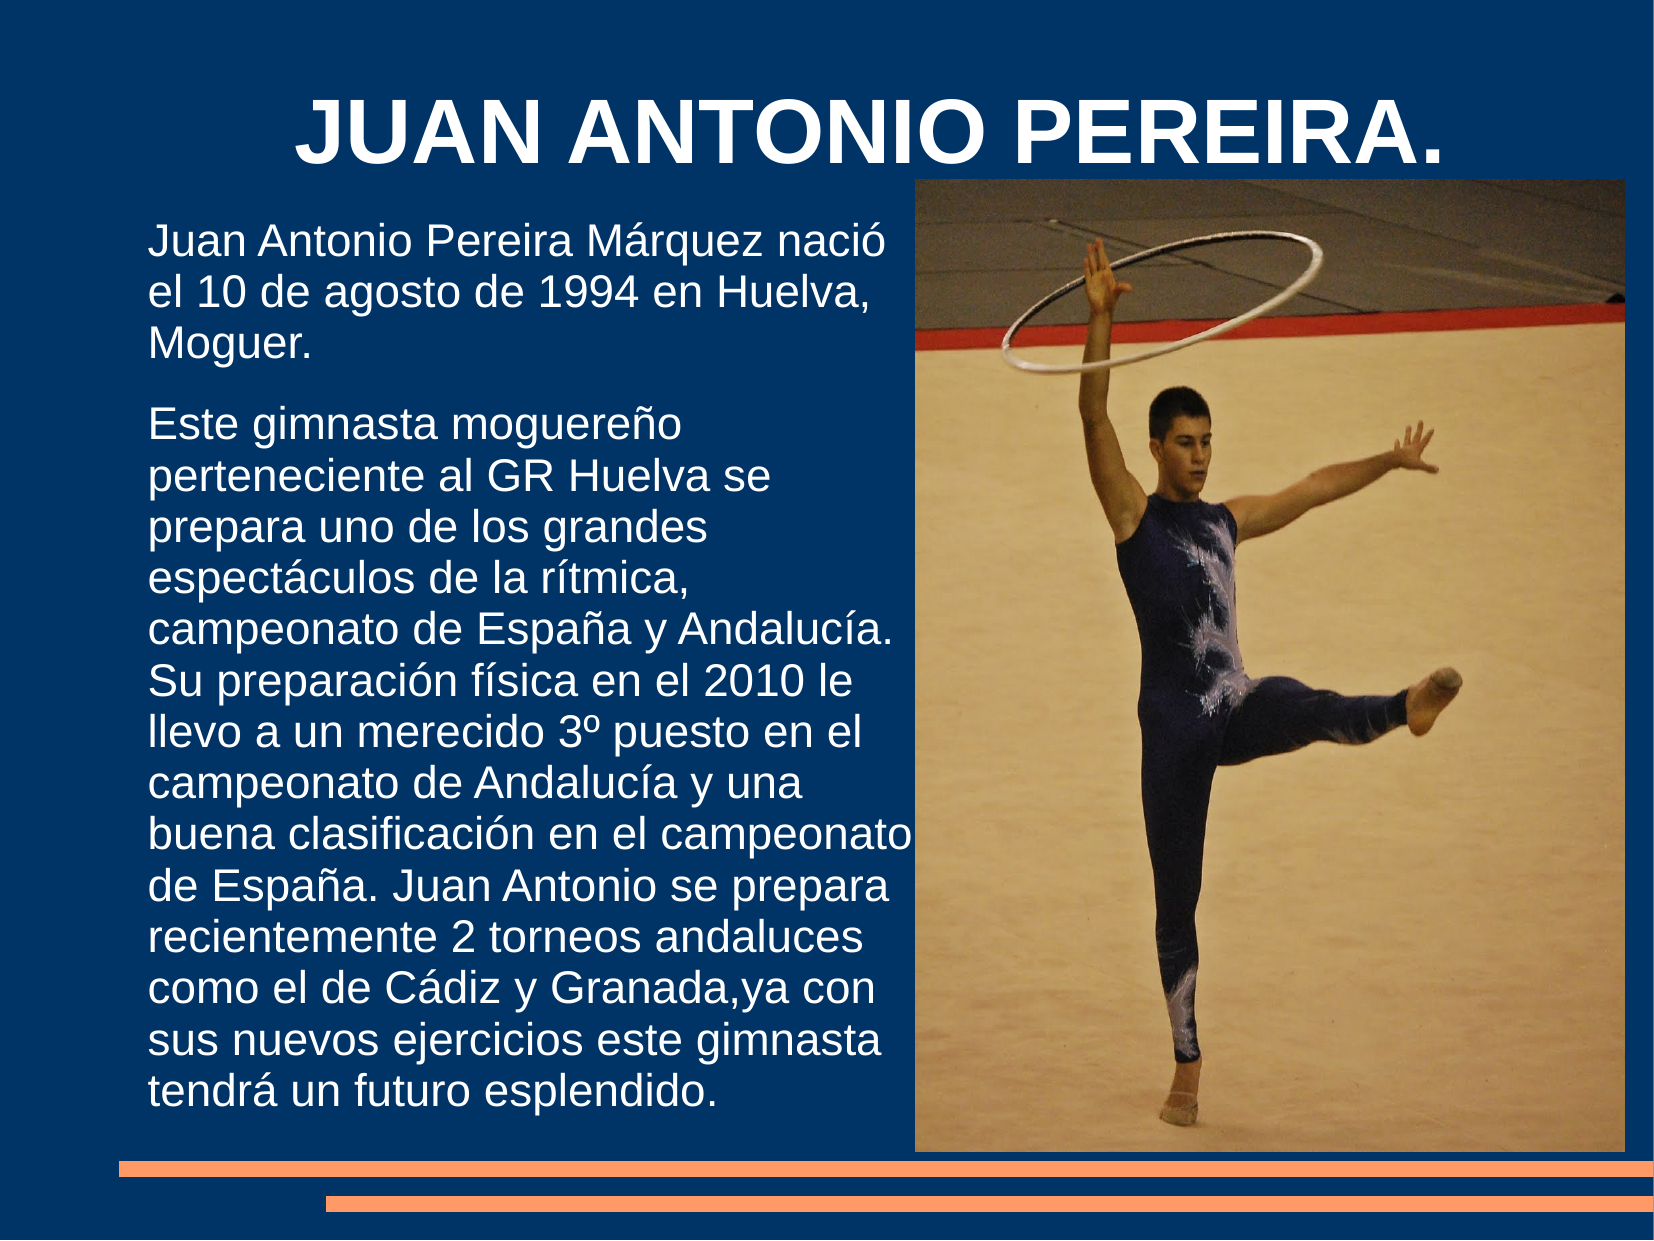

# JUAN ANTONIO PEREIRA.
Juan Antonio Pereira Márquez nació el 10 de agosto de 1994 en Huelva, Moguer.
Este gimnasta moguereño perteneciente al GR Huelva se prepara uno de los grandes espectáculos de la rítmica, campeonato de España y Andalucía. Su preparación física en el 2010 le llevo a un merecido 3º puesto en el campeonato de Andalucía y una buena clasificación en el campeonato de España. Juan Antonio se prepara recientemente 2 torneos andaluces como el de Cádiz y Granada,ya con sus nuevos ejercicios este gimnasta tendrá un futuro esplendido.